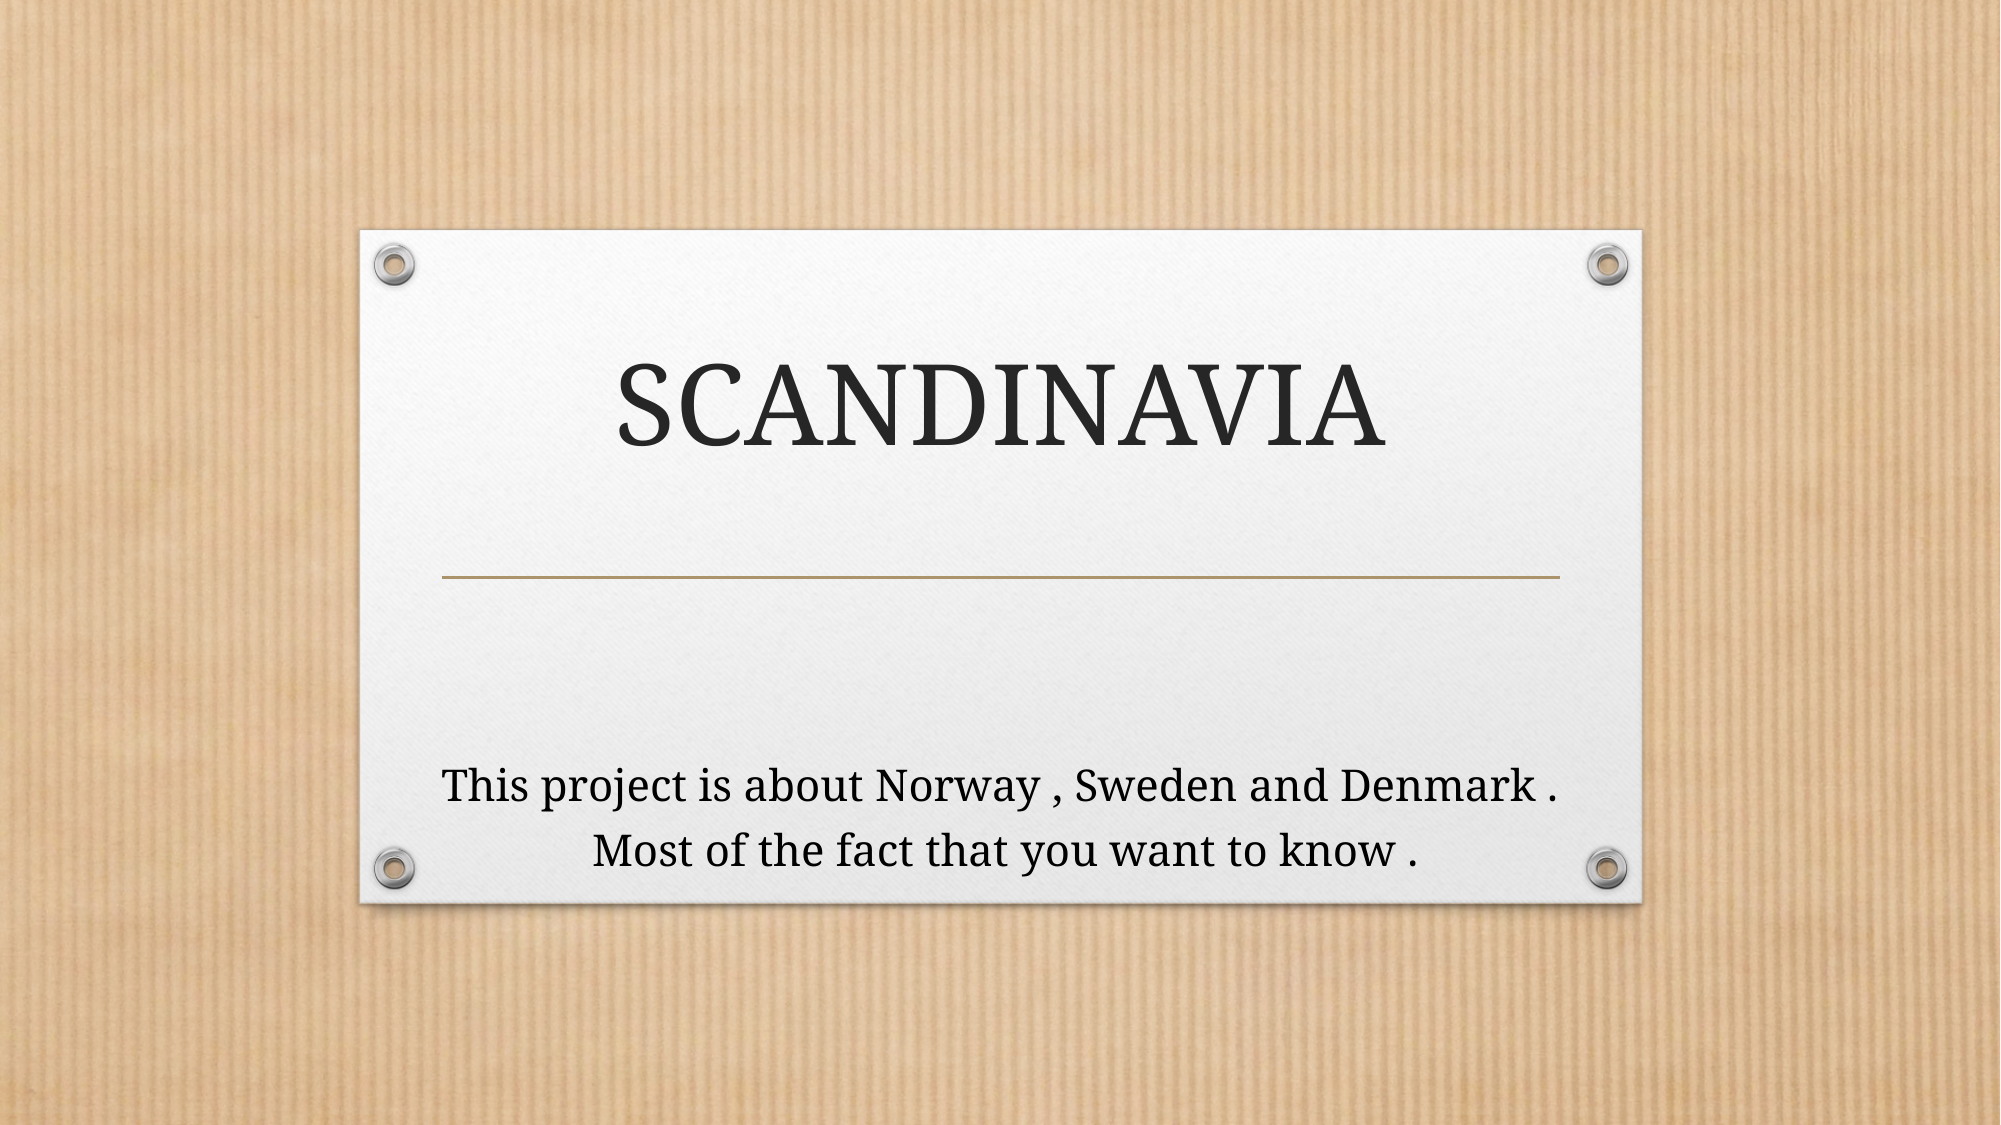

# SCANDINAVIA
This project is about Norway , Sweden and Denmark .
 Most of the fact that you want to know .